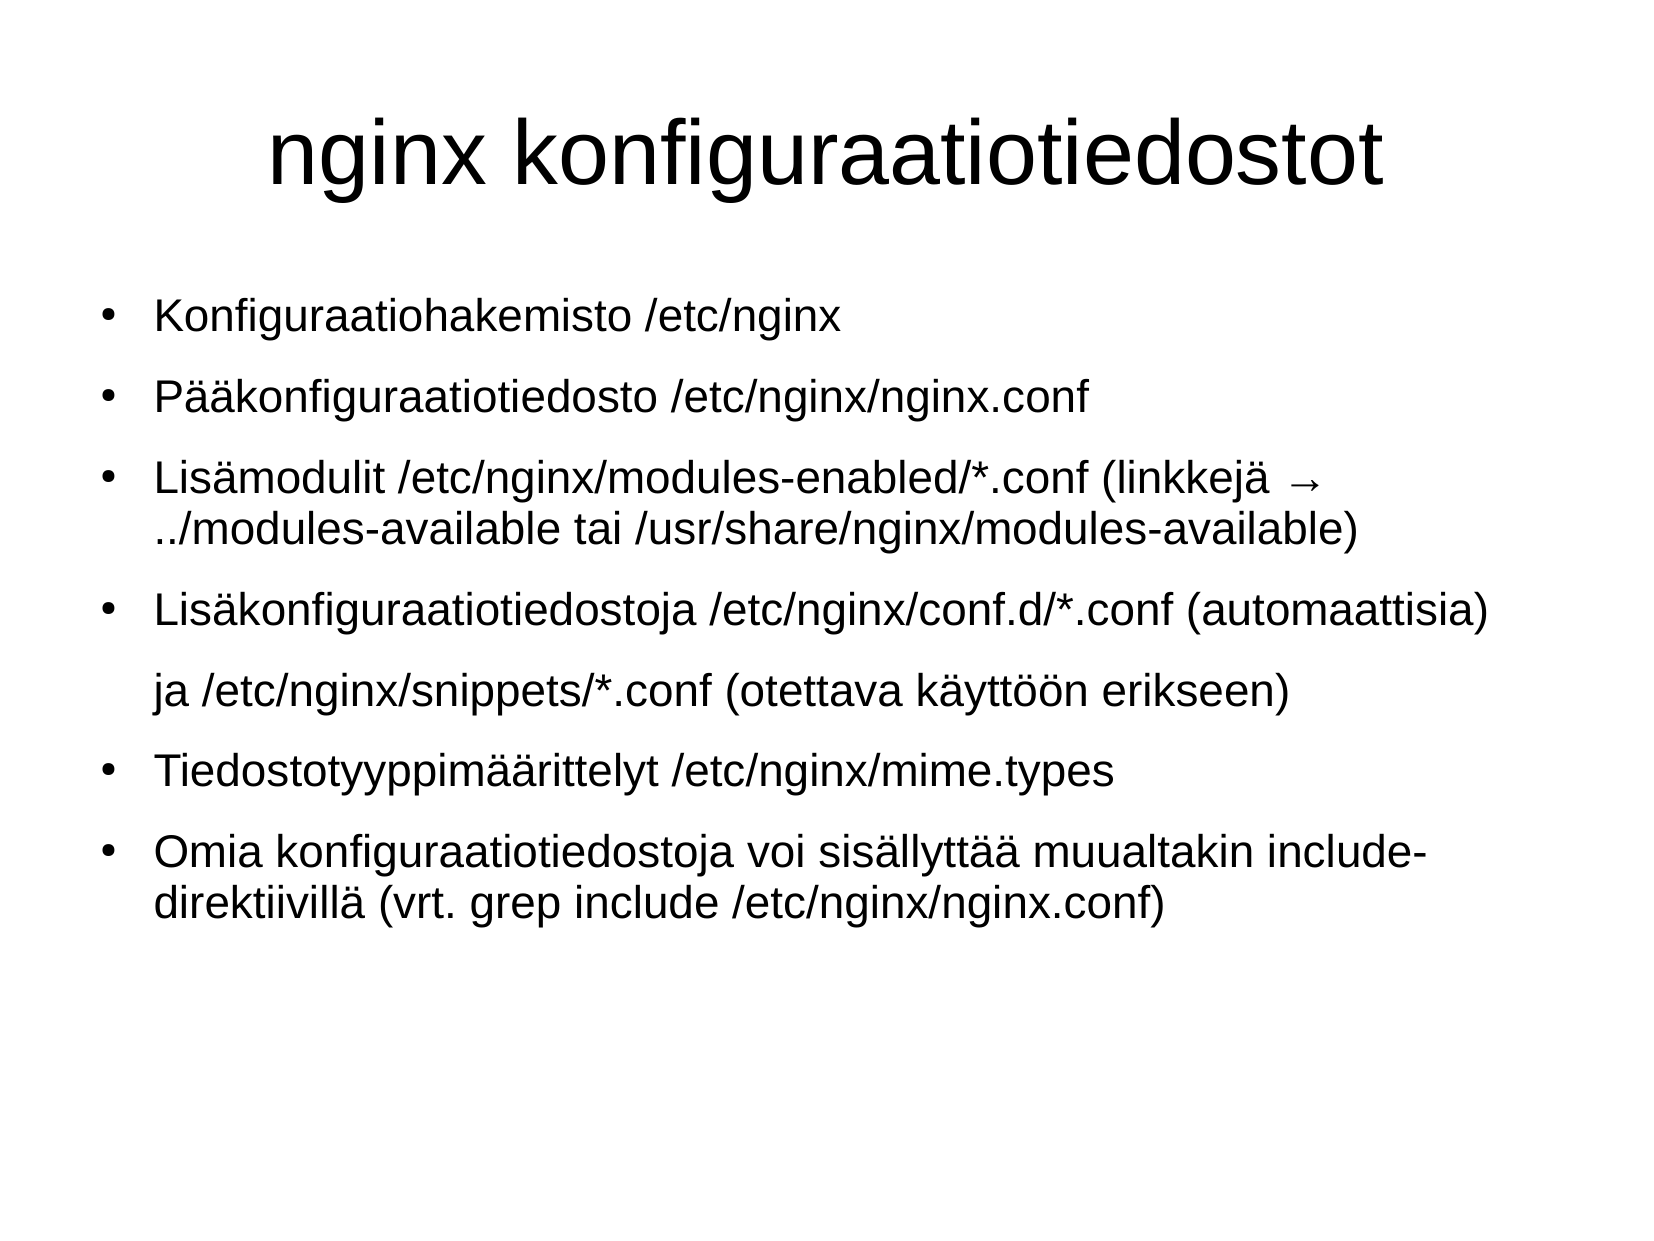

# nginx konfiguraatiotiedostot
Konfiguraatiohakemisto /etc/nginx
Pääkonfiguraatiotiedosto /etc/nginx/nginx.conf
Lisämodulit /etc/nginx/modules-enabled/*.conf (linkkejä → ../modules-available tai /usr/share/nginx/modules-available)
Lisäkonfiguraatiotiedostoja /etc/nginx/conf.d/*.conf (automaattisia)
ja /etc/nginx/snippets/*.conf (otettava käyttöön erikseen)
Tiedostotyyppimäärittelyt /etc/nginx/mime.types
Omia konfiguraatiotiedostoja voi sisällyttää muualtakin include-direktiivillä (vrt. grep include /etc/nginx/nginx.conf)